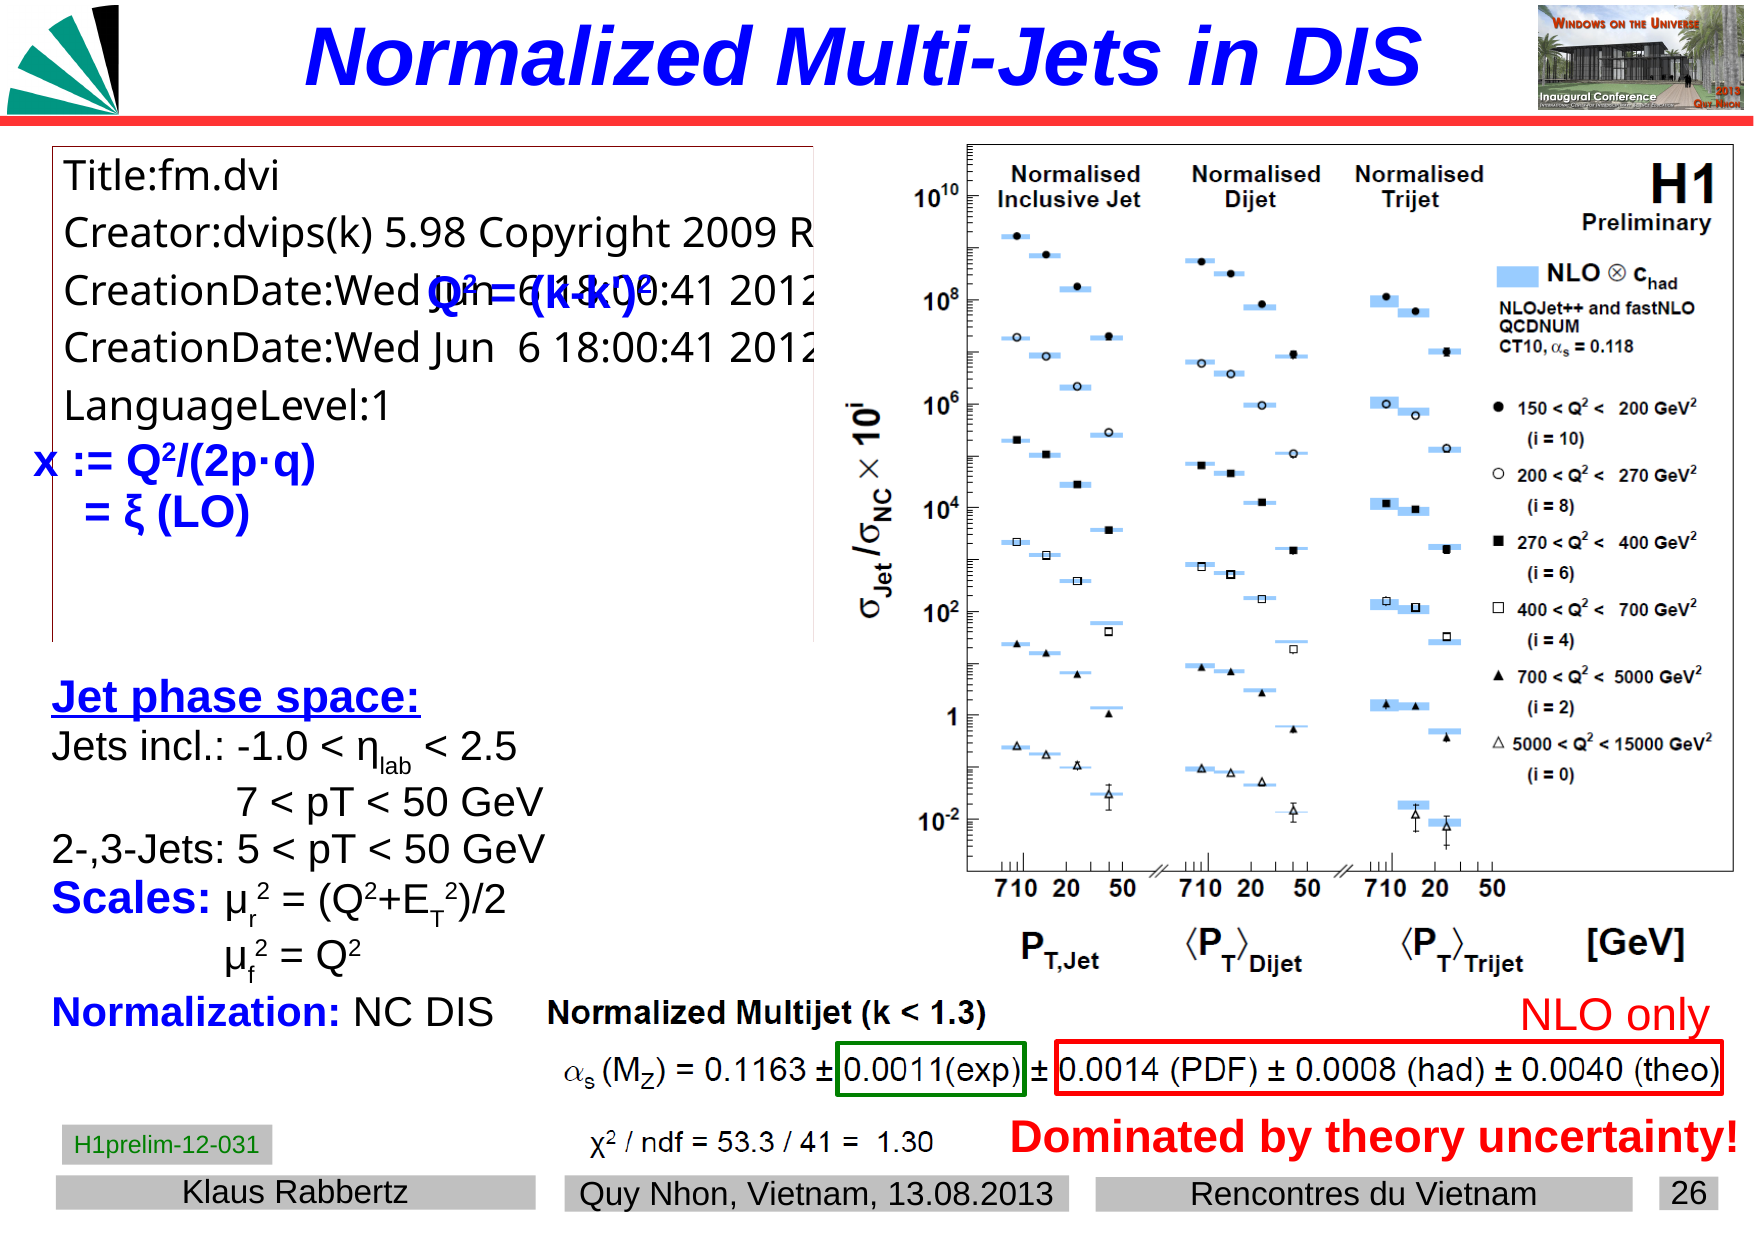

# Normalized Multi-Jets in DIS
Q2 = (k-k')2
x := Q2/(2p·q)
 = ξ (LO)
Jet phase space:
Jets incl.: -1.0 < ηlab < 2.5
 7 < pT < 50 GeV
2-,3-Jets: 5 < pT < 50 GeV
Scales: μr2 = (Q2+ET2)/2
 μf2 = Q2
Normalization: NC DIS
NLO only
Dominated by theory uncertainty!
H1prelim-12-031